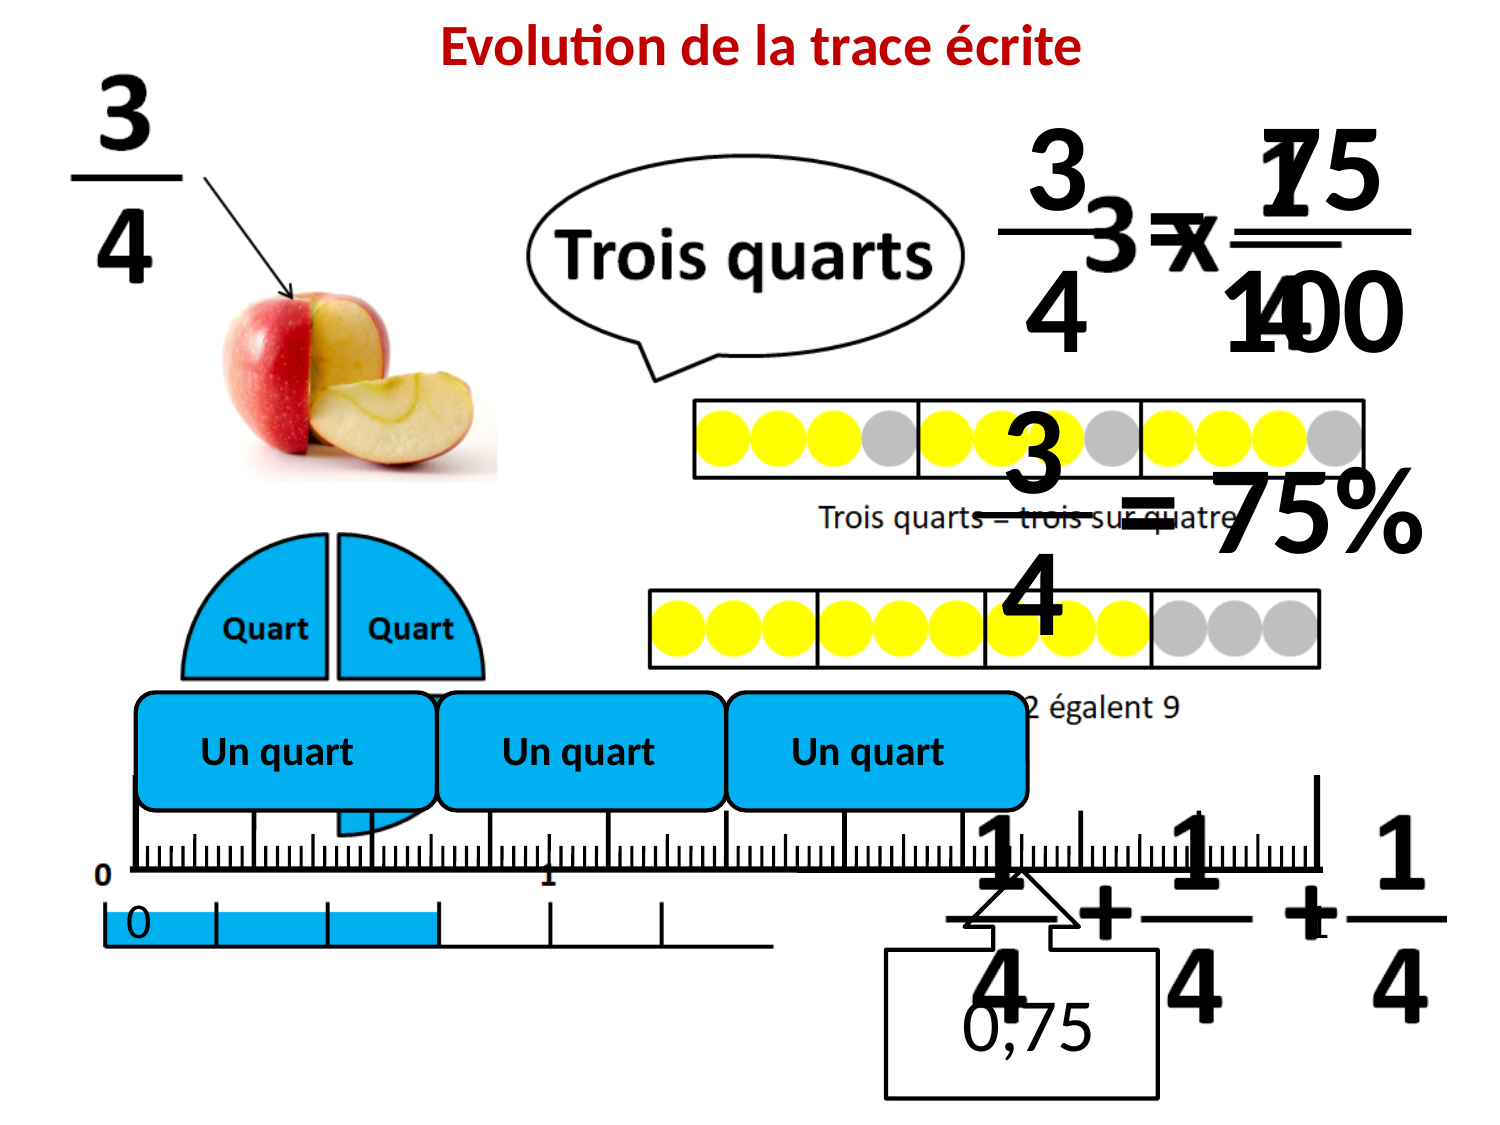

Evolution de la trace écrite
3
75
 =
4
100
3
 = 75%
4
Un quart
Un quart
Un quart
0
1
0,75